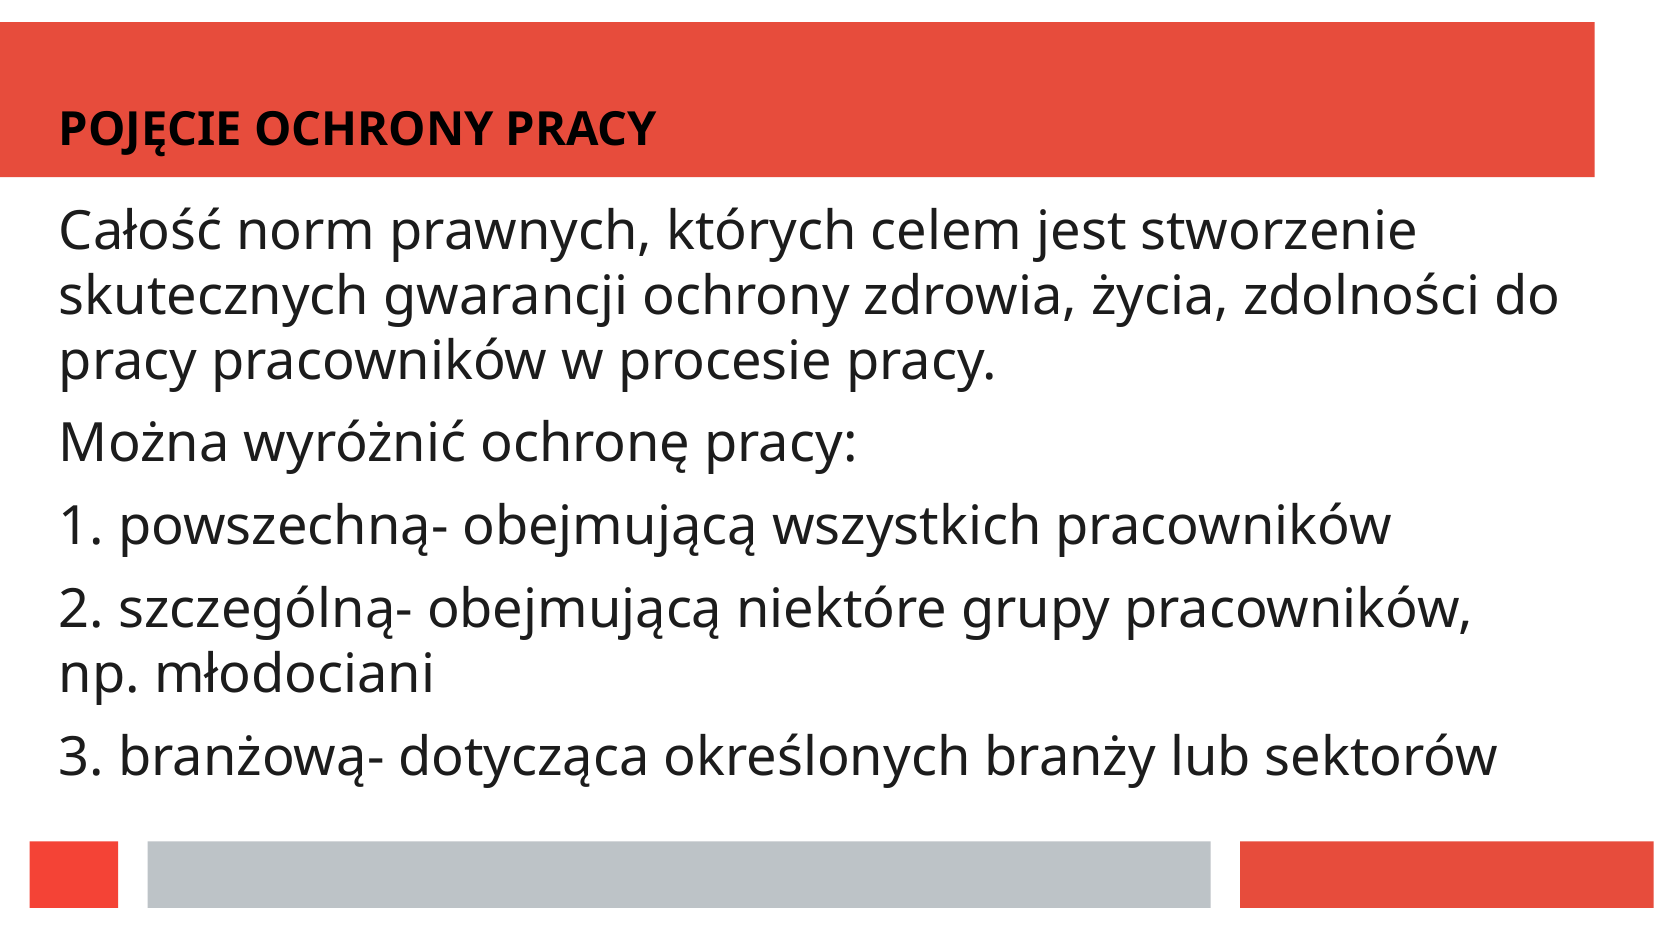

# POJĘCIE OCHRONY PRACY
Całość norm prawnych, których celem jest stworzenie skutecznych gwarancji ochrony zdrowia, życia, zdolności do pracy pracowników w procesie pracy.
Można wyróżnić ochronę pracy:
1. powszechną- obejmującą wszystkich pracowników
2. szczególną- obejmującą niektóre grupy pracowników, np. młodociani
3. branżową- dotycząca określonych branży lub sektorów